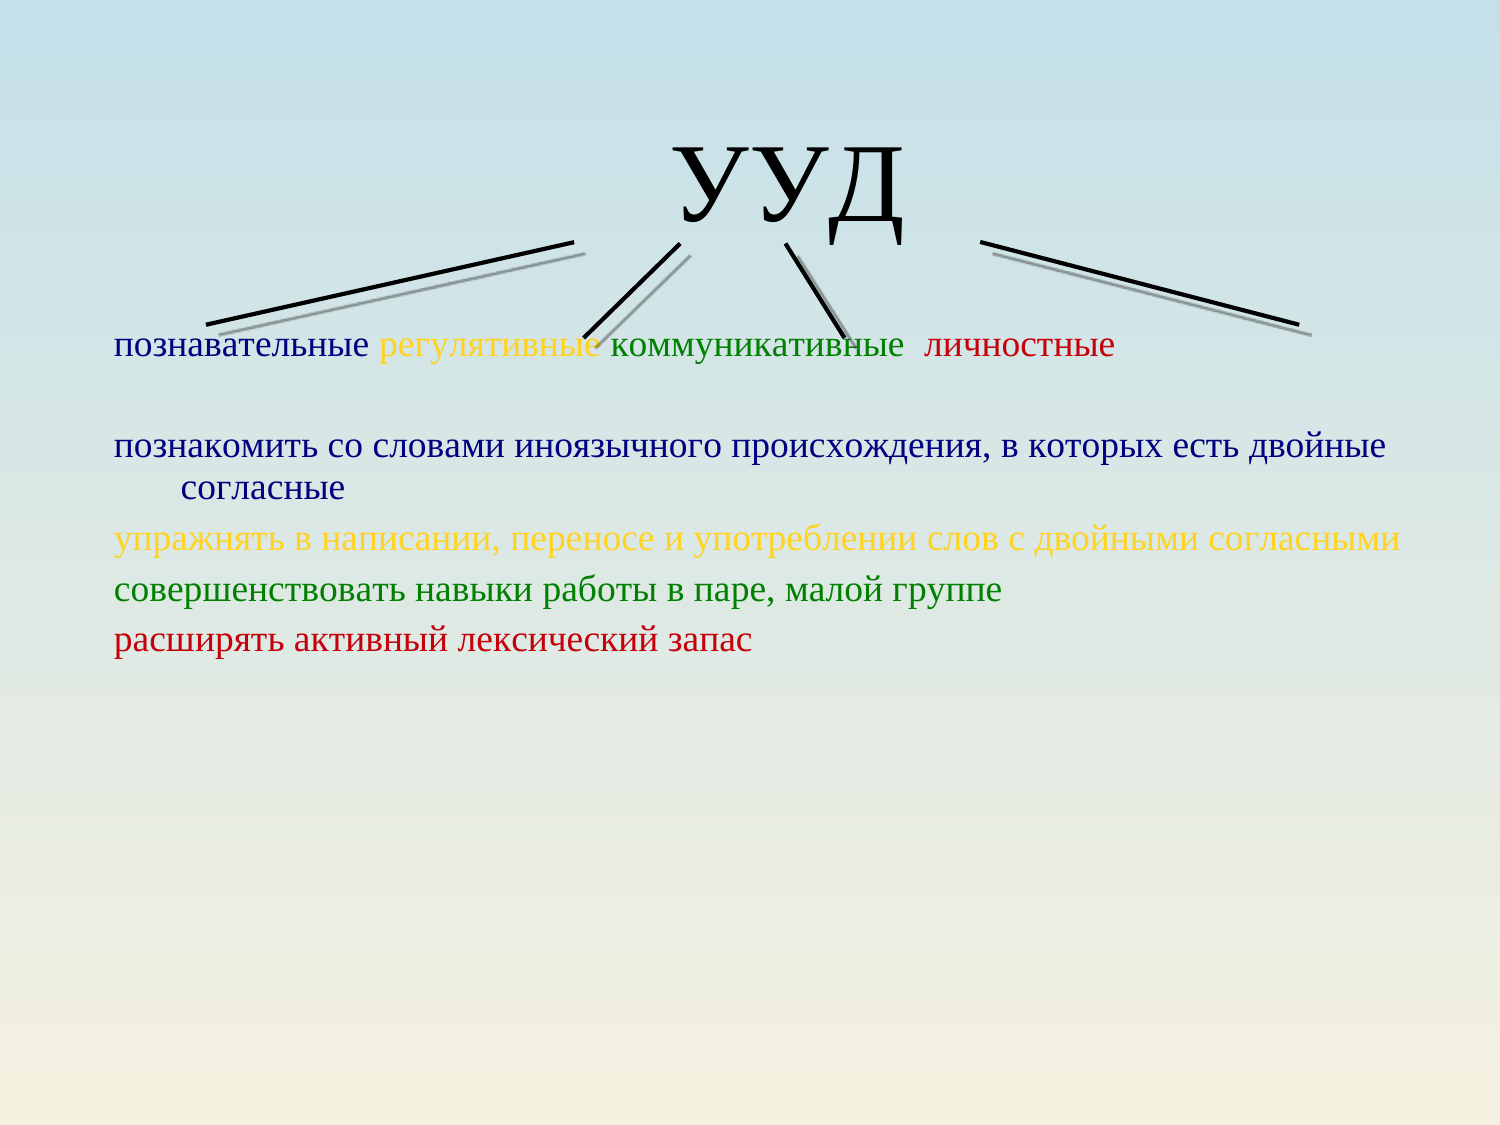

УУД
познавательные регулятивные коммуникативные личностные
познакомить со словами иноязычного происхождения, в которых есть двойные согласные
упражнять в написании, переносе и употреблении слов с двойными согласными
совершенствовать навыки работы в паре, малой группе
расширять активный лексический запас